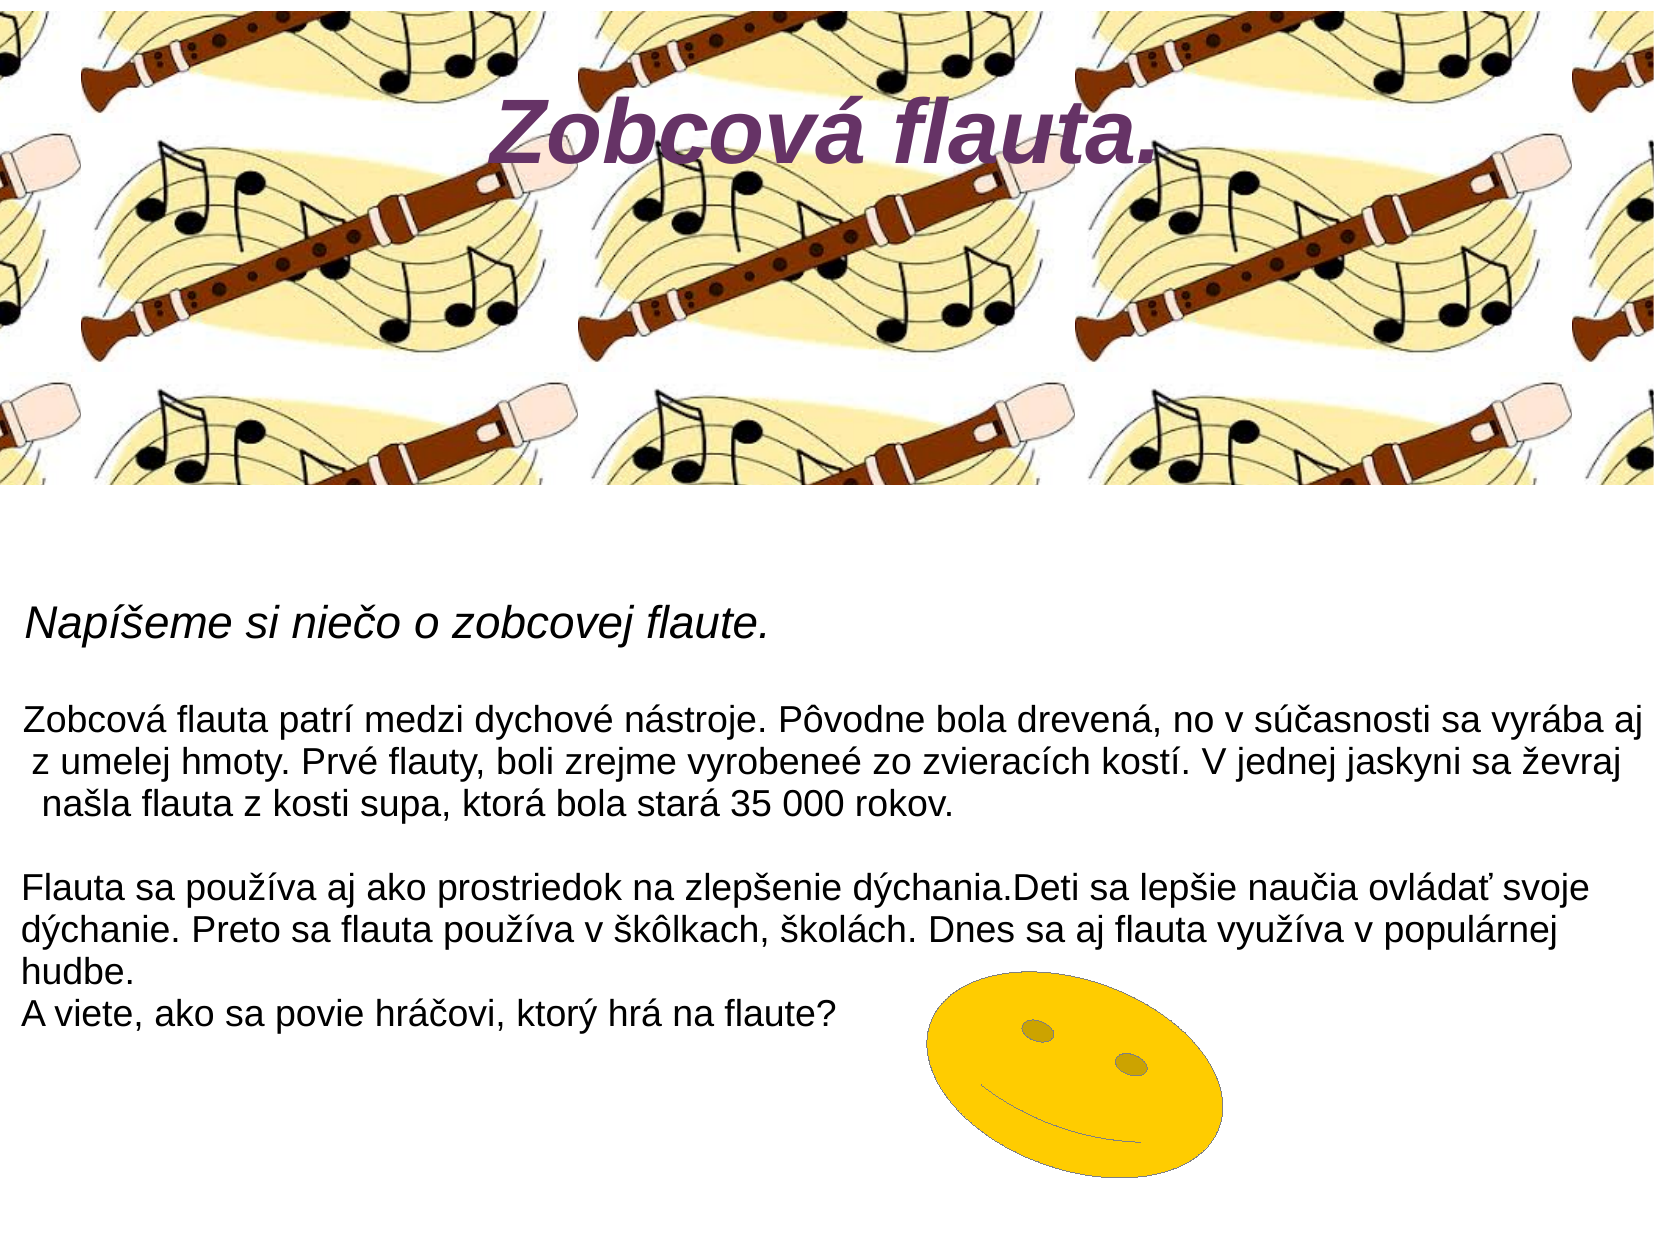

# Zobcová flauta.
 Napíšeme si niečo o zobcovej flaute.
 Zobcová flauta patrí medzi dychové nástroje. Pôvodne bola drevená, no v súčasnosti sa vyrába aj z umelej hmoty. Prvé flauty, boli zrejme vyrobeneé zo zvieracích kostí. V jednej jaskyni sa ževraj našla flauta z kosti supa, ktorá bola stará 35 000 rokov.
 Flauta sa používa aj ako prostriedok na zlepšenie dýchania.Deti sa lepšie naučia ovládať svoje dýchanie. Preto sa flauta používa v škôlkach, školách. Dnes sa aj flauta využíva v populárnej hudbe.
 A viete, ako sa povie hráčovi, ktorý hrá na flaute?